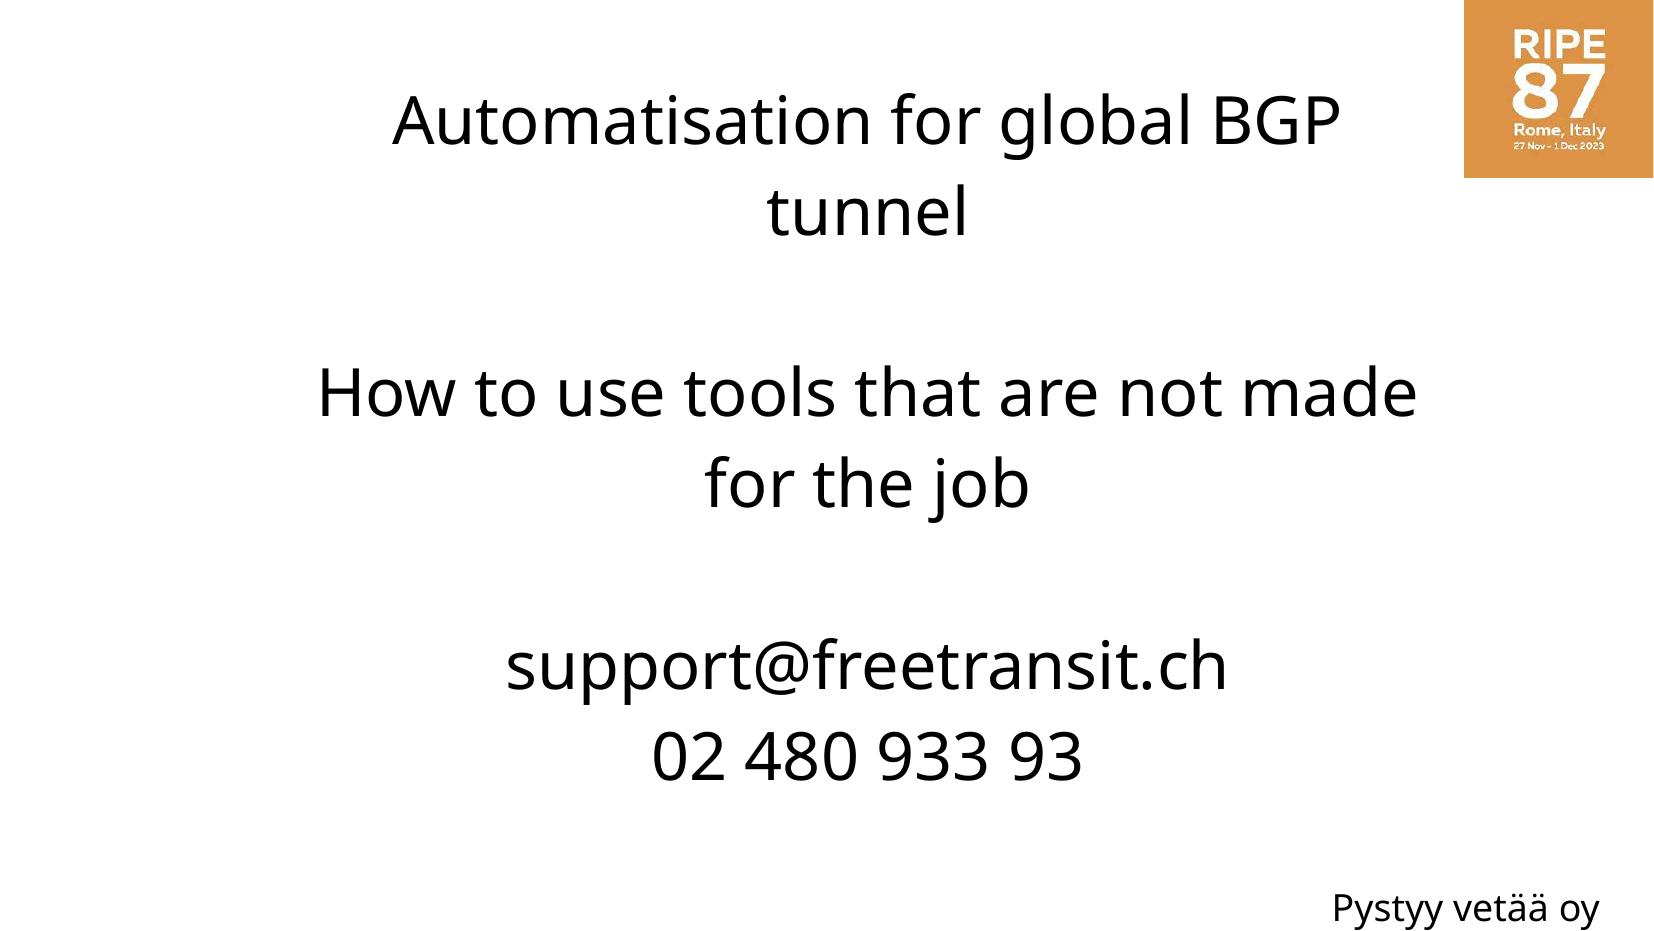

# Automatisation for global BGP tunnel
How to use tools that are not made for the job
support@freetransit.ch
02 480 933 93
Pystyy vetää oy